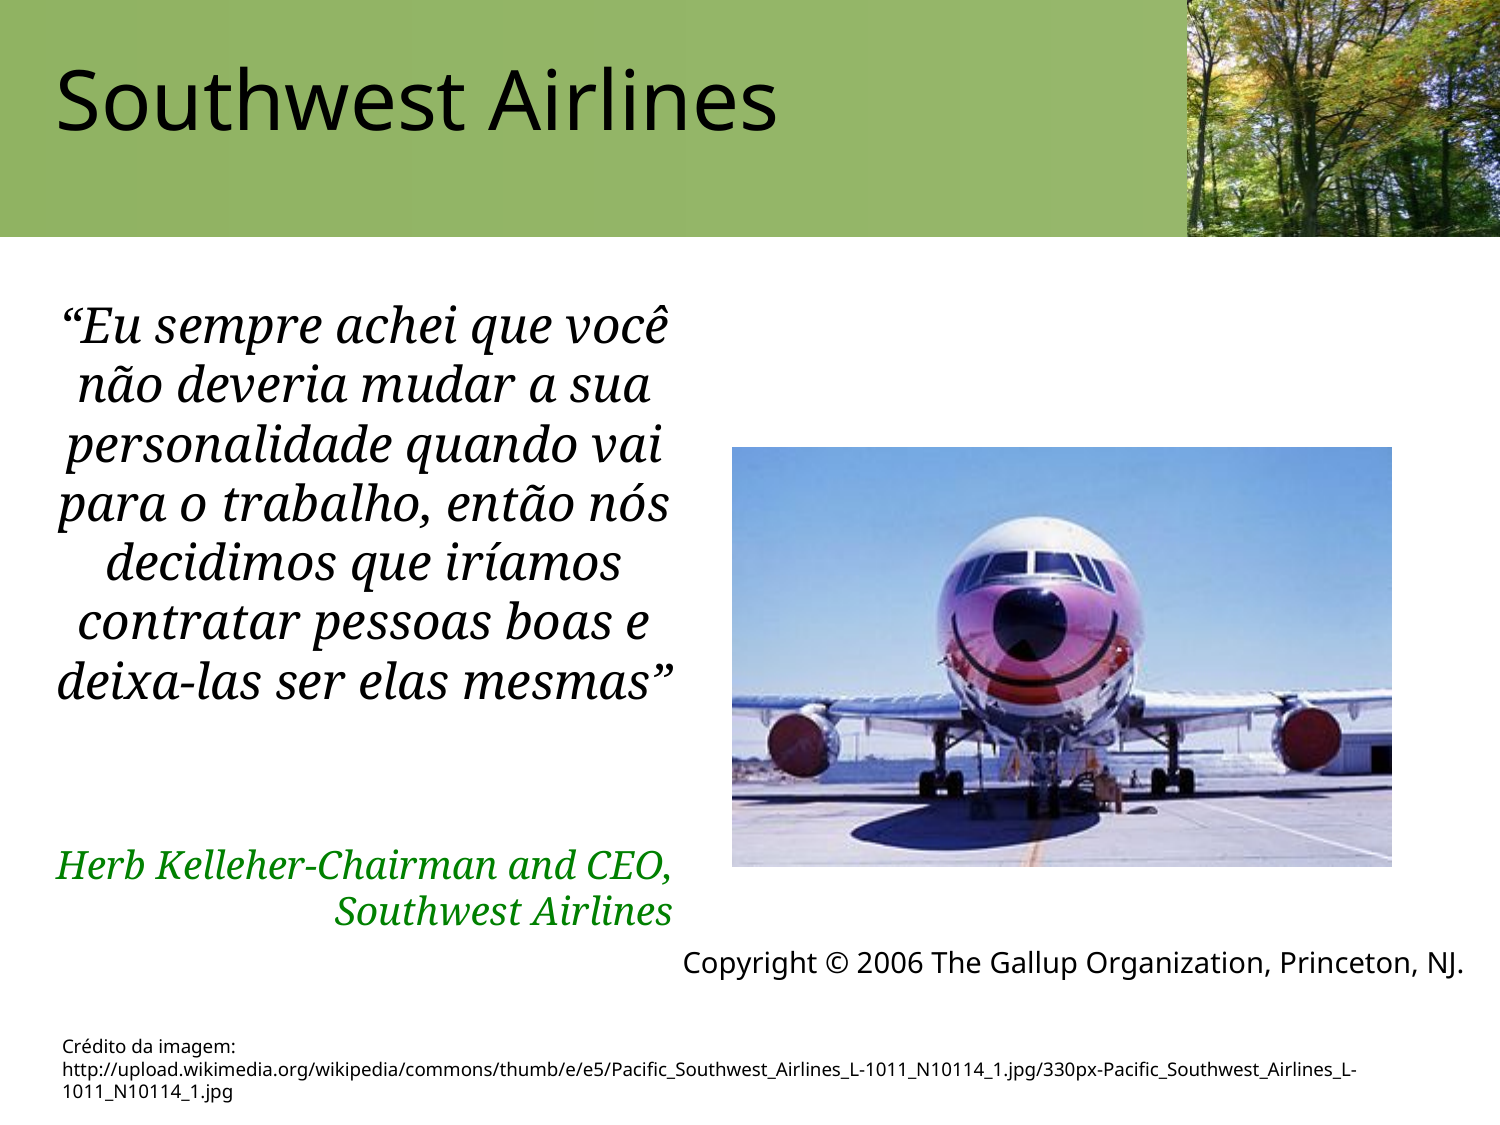

# Southwest Airlines
“Eu sempre achei que você não deveria mudar a sua personalidade quando vai para o trabalho, então nós decidimos que iríamos contratar pessoas boas e deixa-las ser elas mesmas”
Herb Kelleher-Chairman and CEO, Southwest Airlines
Copyright © 2006 The Gallup Organization, Princeton, NJ.
Crédito da imagem:
http://upload.wikimedia.org/wikipedia/commons/thumb/e/e5/Pacific_Southwest_Airlines_L-1011_N10114_1.jpg/330px-Pacific_Southwest_Airlines_L-1011_N10114_1.jpg